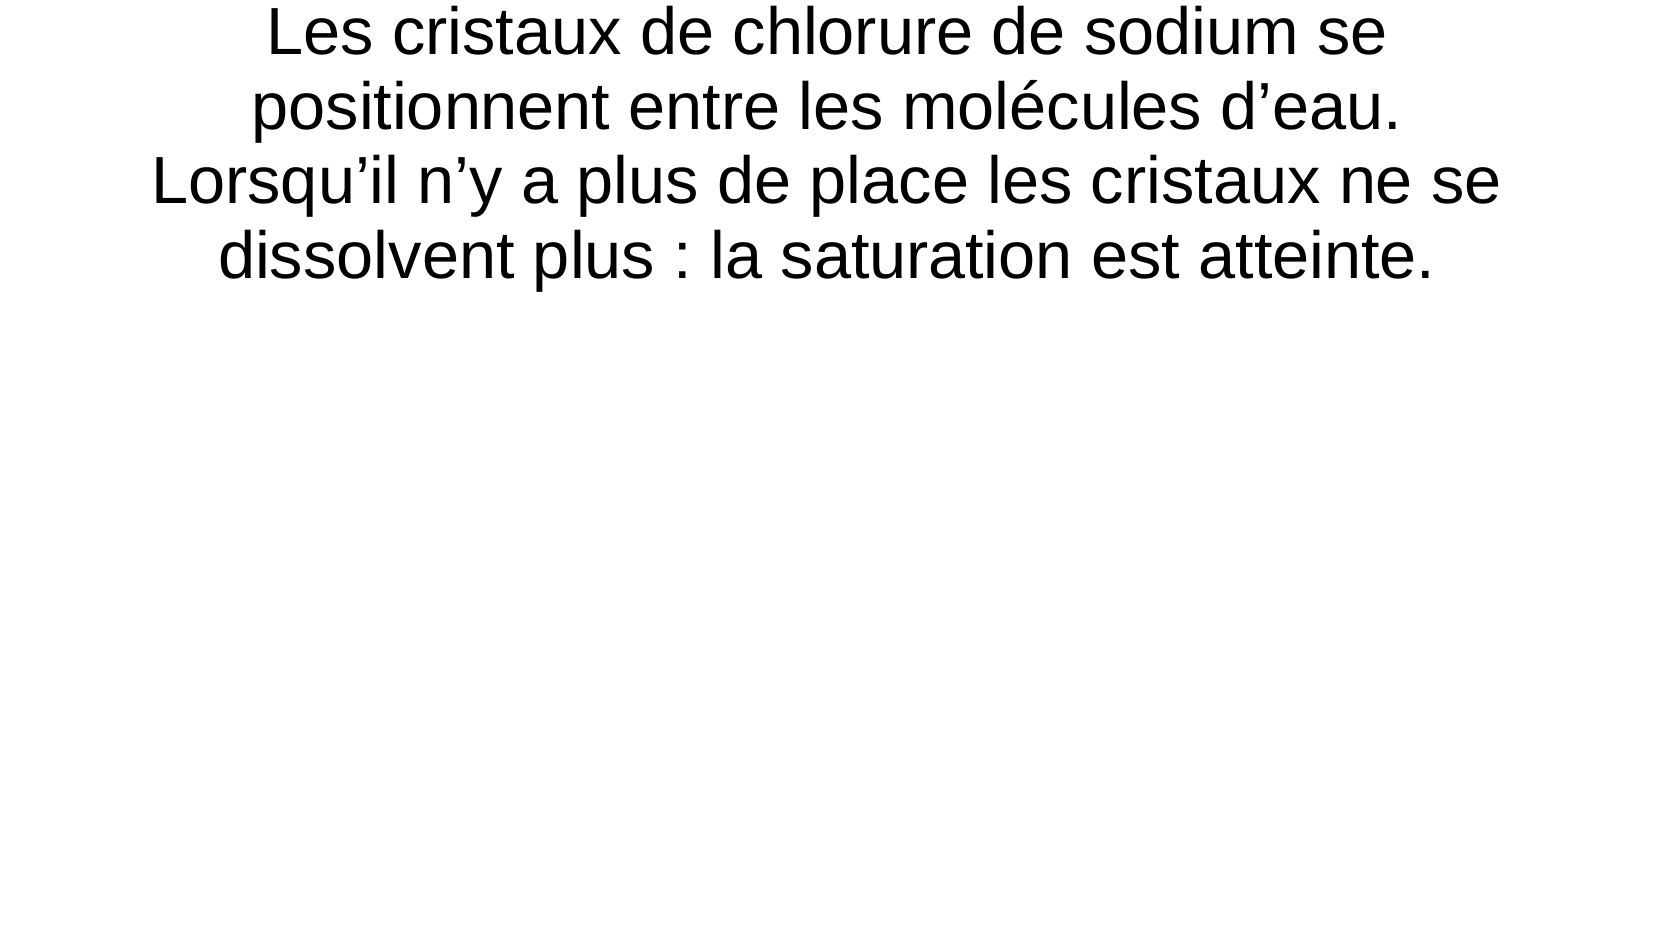

# Les cristaux de chlorure de sodium se positionnent entre les molécules d’eau. Lorsqu’il n’y a plus de place les cristaux ne se dissolvent plus : la saturation est atteinte.